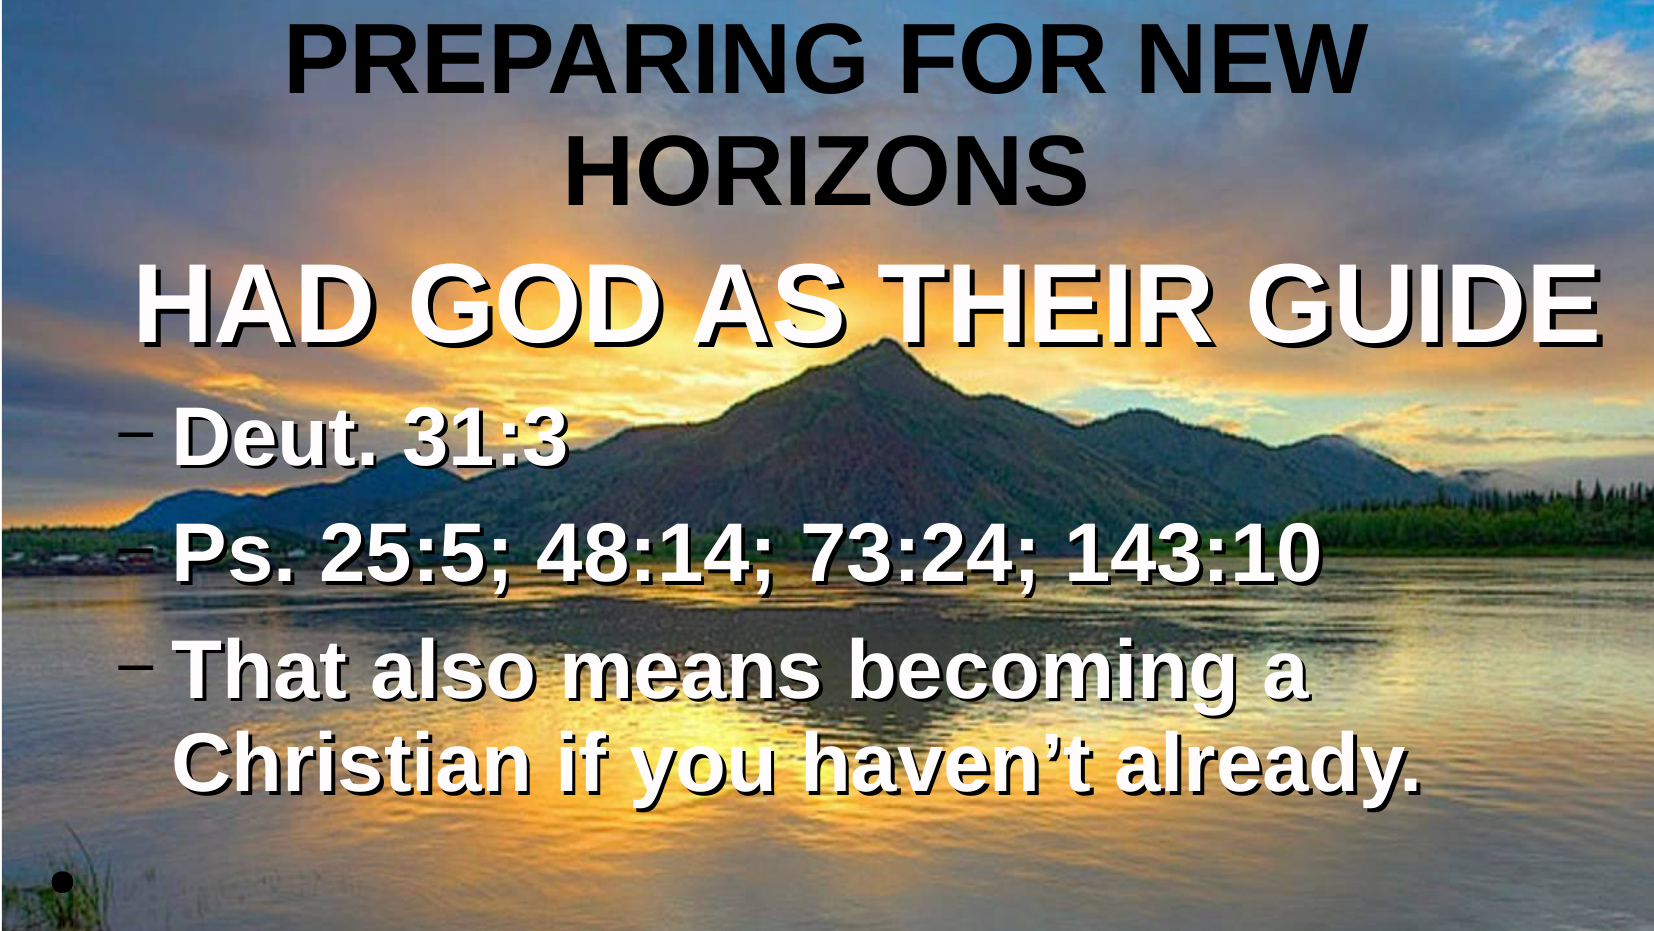

# PREPARING FOR NEW HORIZONS
HAD GOD AS THEIR GUIDE
Deut. 31:3
Ps. 25:5; 48:14; 73:24; 143:10
That also means becoming a Christian if you haven’t already.